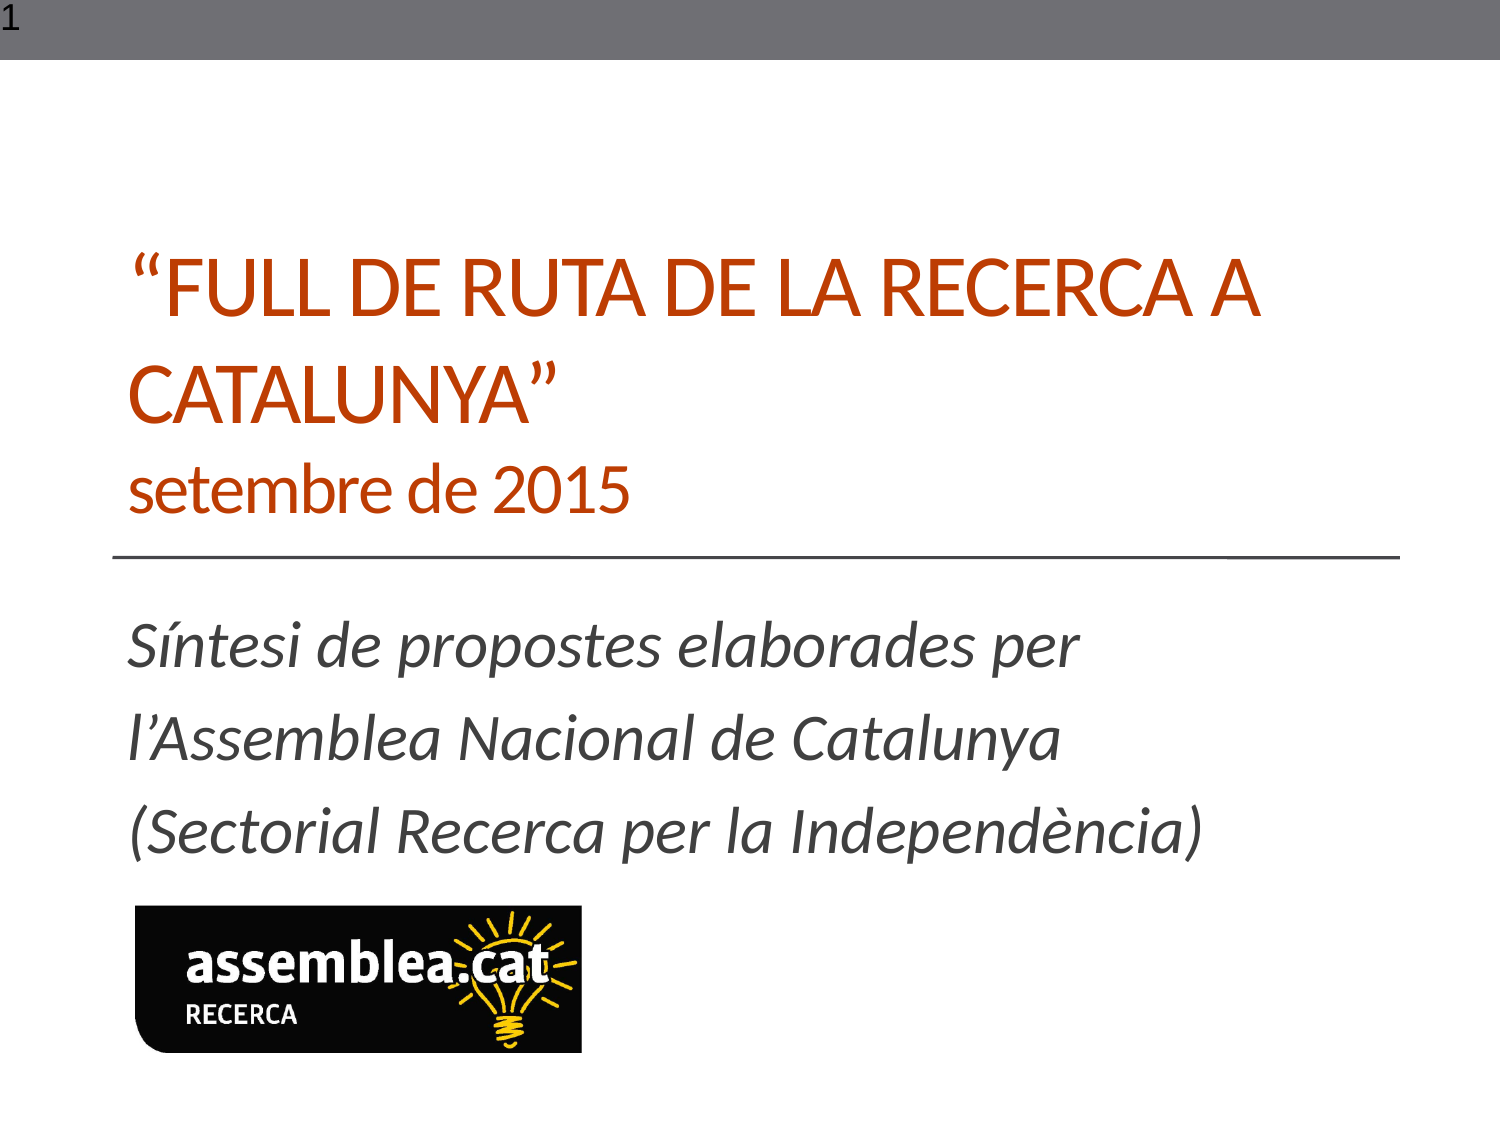

# “FULL DE RUTA DE LA RECERCA A CATALUNYA” setembre de 2015
Síntesi de propostes elaborades per
l’Assemblea Nacional de Catalunya
(Sectorial Recerca per la Independència)